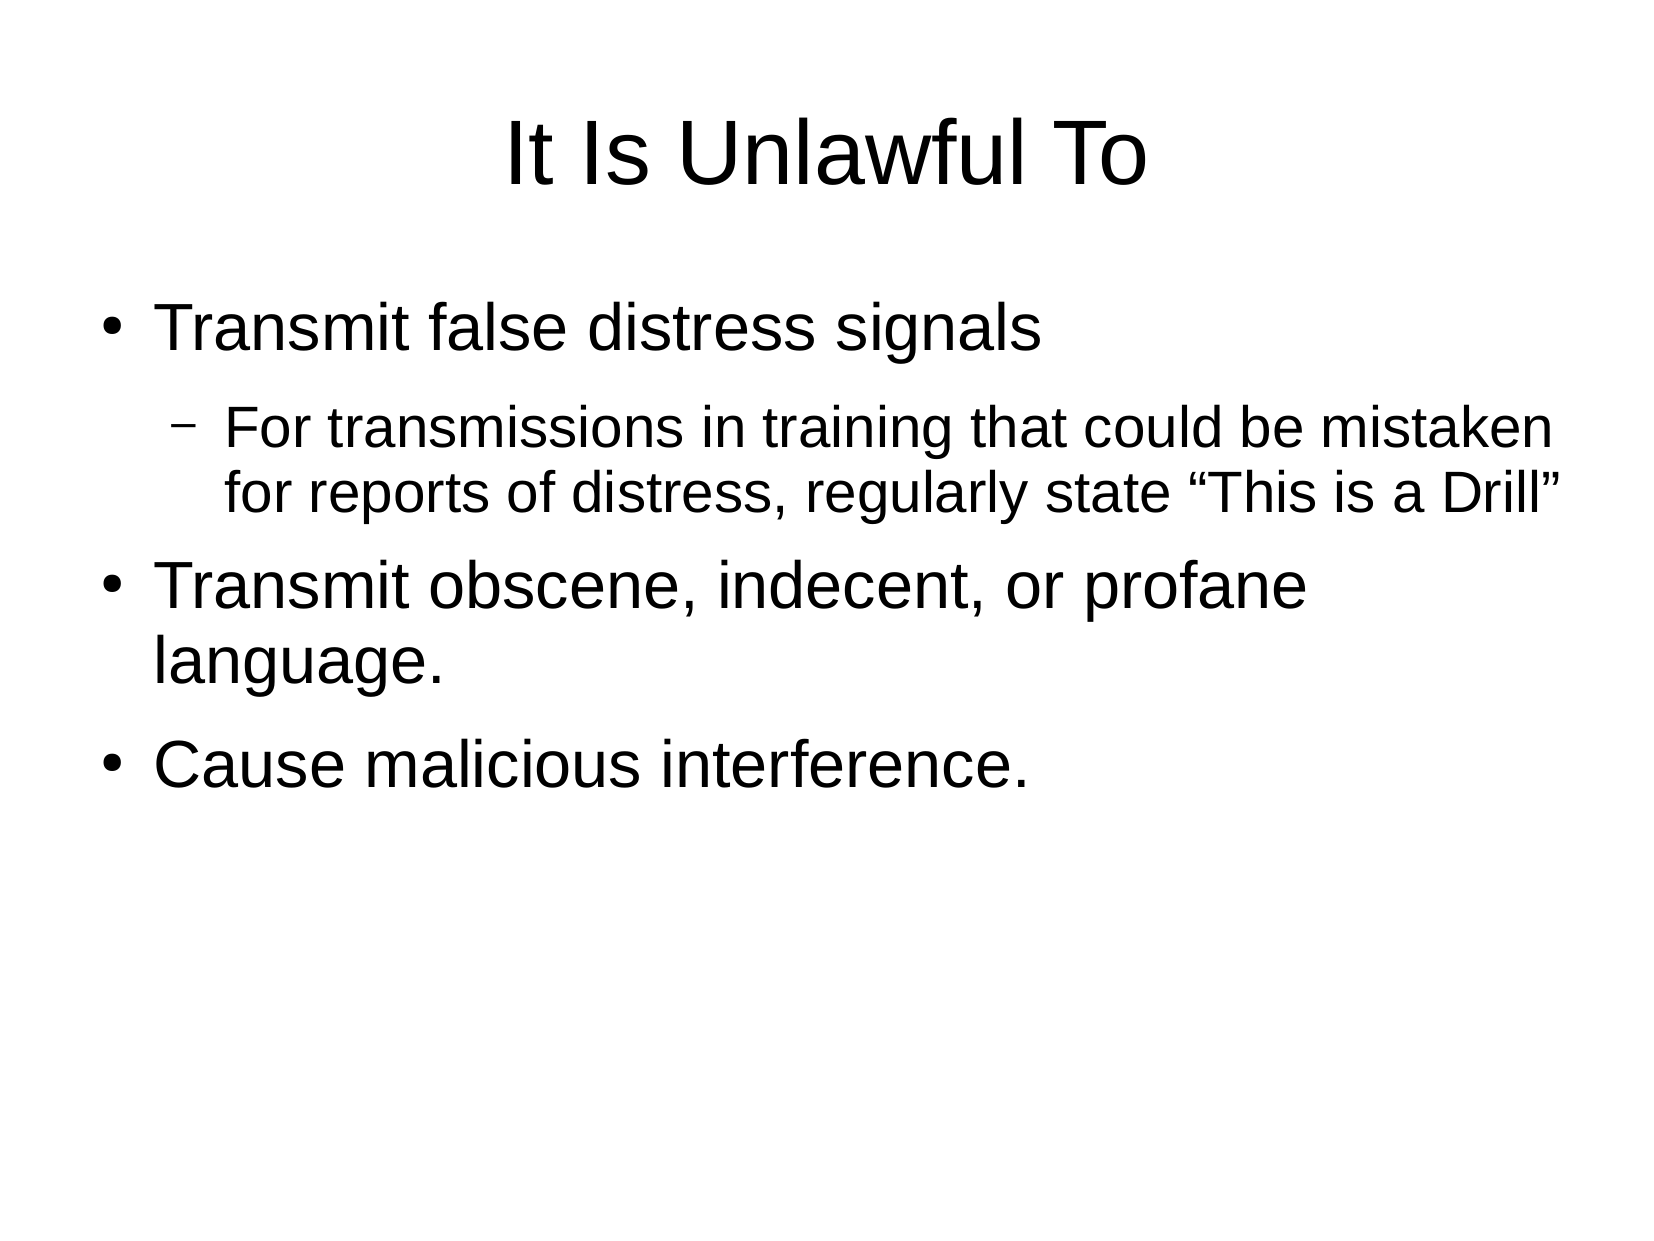

# It Is Unlawful To
Transmit false distress signals
For transmissions in training that could be mistaken for reports of distress, regularly state “This is a Drill”
Transmit obscene, indecent, or profane language.
Cause malicious interference.